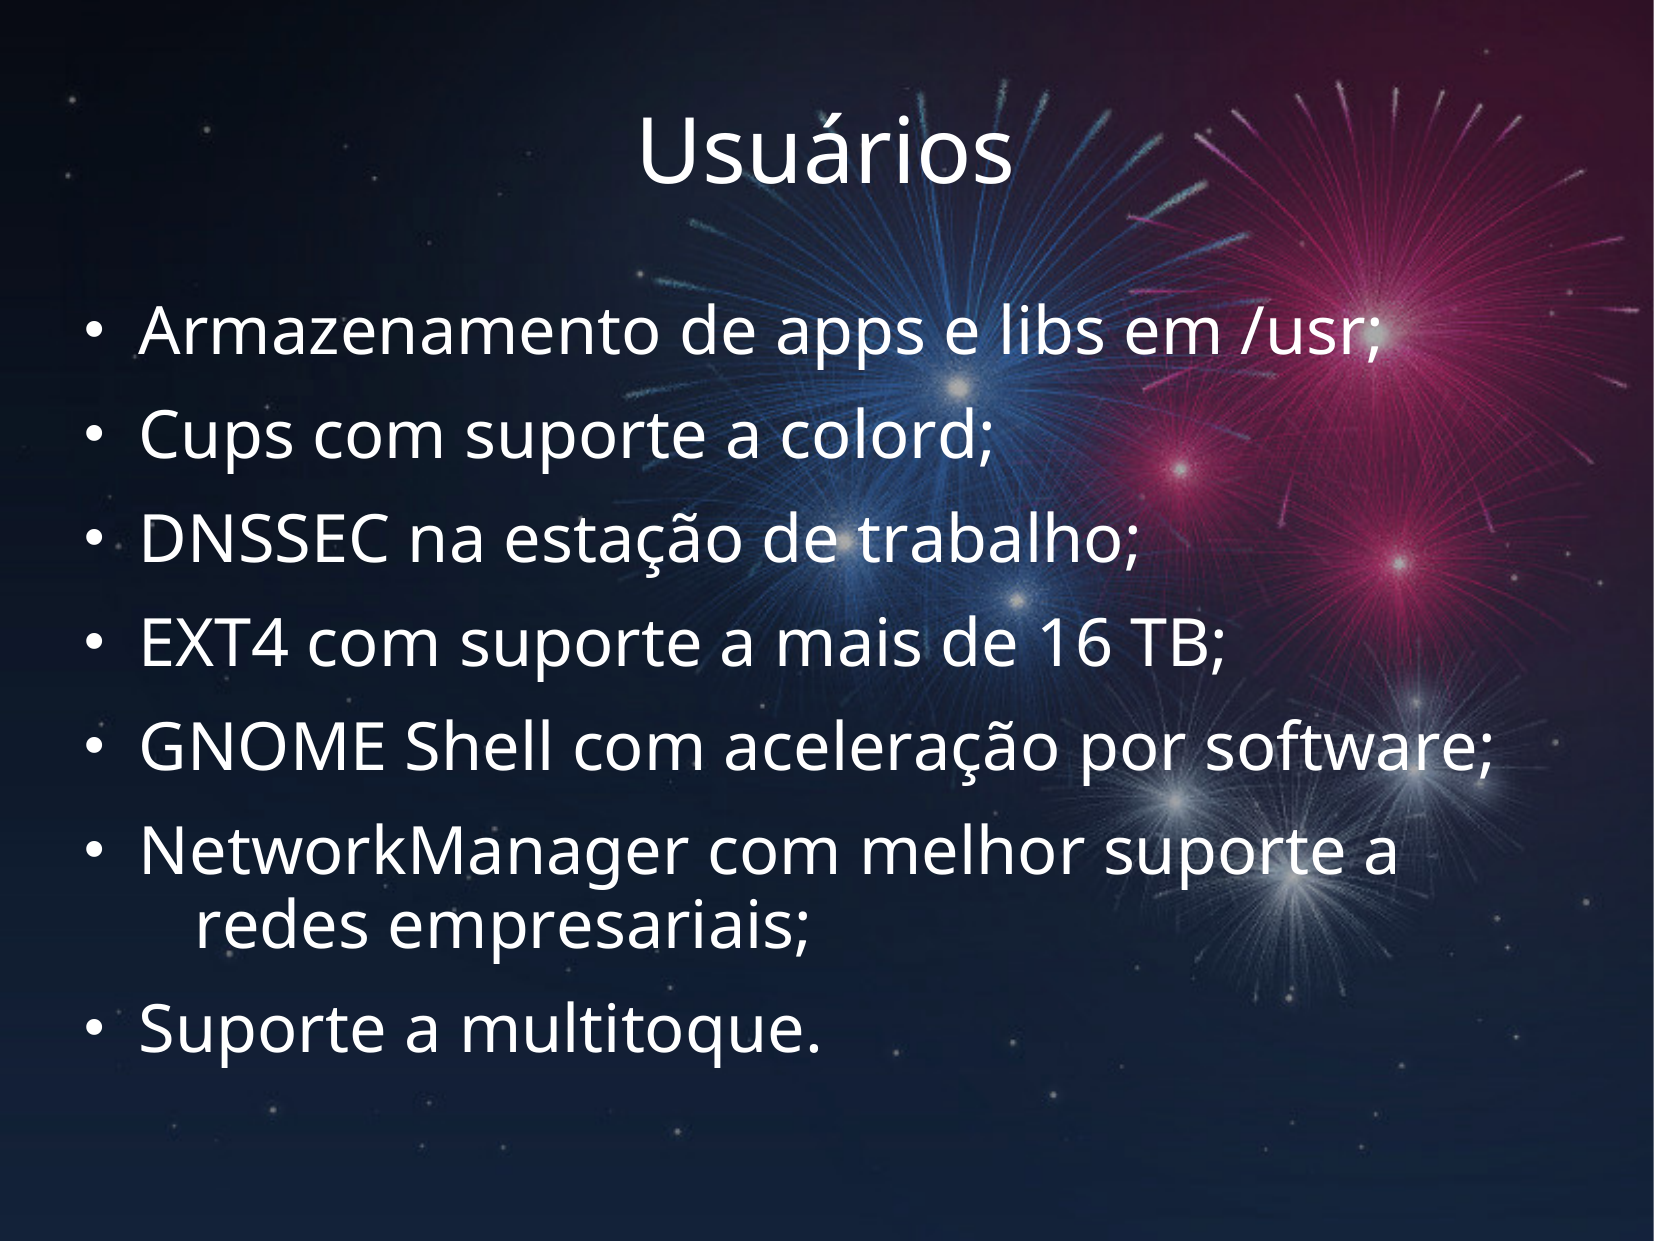

# Usuários
Armazenamento de apps e libs em /usr;
Cups com suporte a colord;
DNSSEC na estação de trabalho;
EXT4 com suporte a mais de 16 TB;
GNOME Shell com aceleração por software;
NetworkManager com melhor suporte a redes empresariais;
Suporte a multitoque.